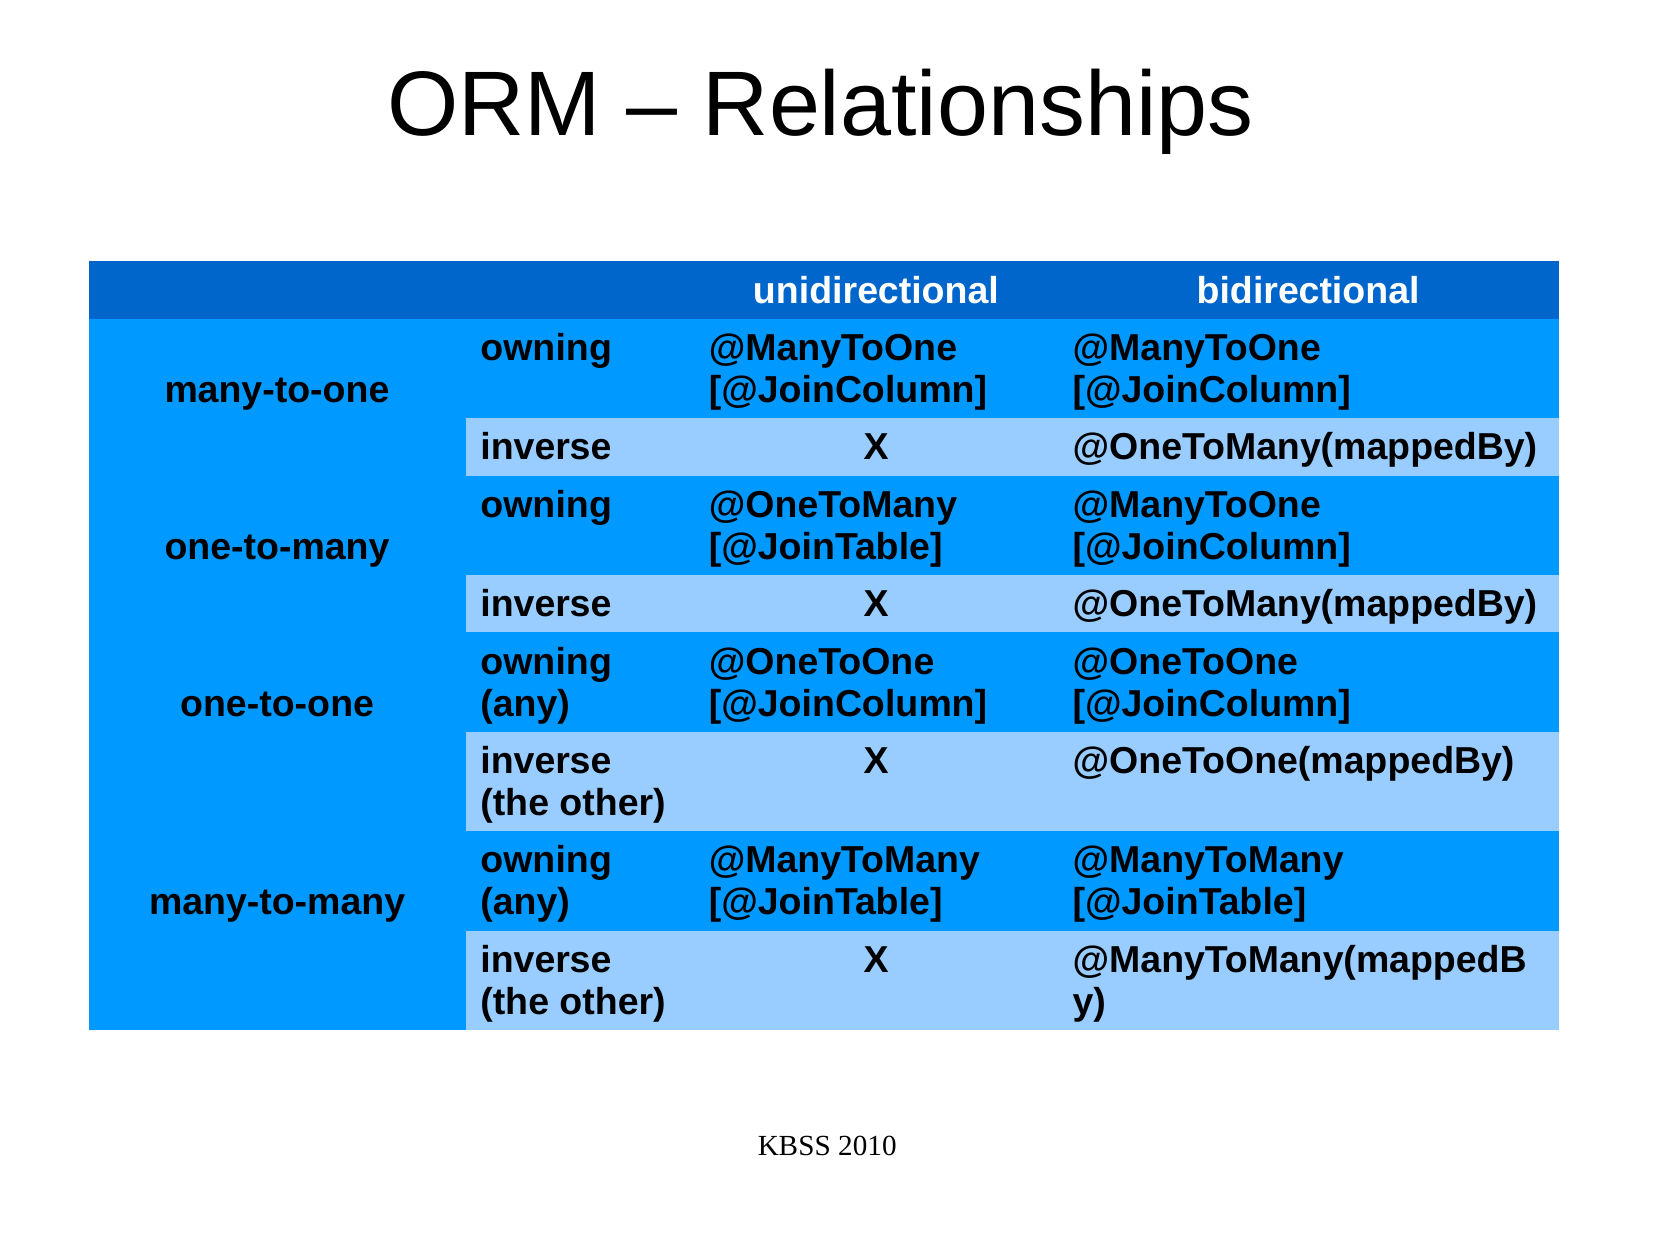

# ORM – Relationships
| | | unidirectional | bidirectional |
| --- | --- | --- | --- |
| many-to-one | owning | @ManyToOne [@JoinColumn] | @ManyToOne [@JoinColumn] |
| | inverse | X | @OneToMany(mappedBy) |
| one-to-many | owning | @OneToMany [@JoinTable] | @ManyToOne [@JoinColumn] |
| | inverse | X | @OneToMany(mappedBy) |
| one-to-one | owning (any) | @OneToOne [@JoinColumn] | @OneToOne [@JoinColumn] |
| | inverse (the other) | X | @OneToOne(mappedBy) |
| many-to-many | owning (any) | @ManyToMany [@JoinTable] | @ManyToMany [@JoinTable] |
| | inverse (the other) | X | @ManyToMany(mappedBy) |
KBSS 2010